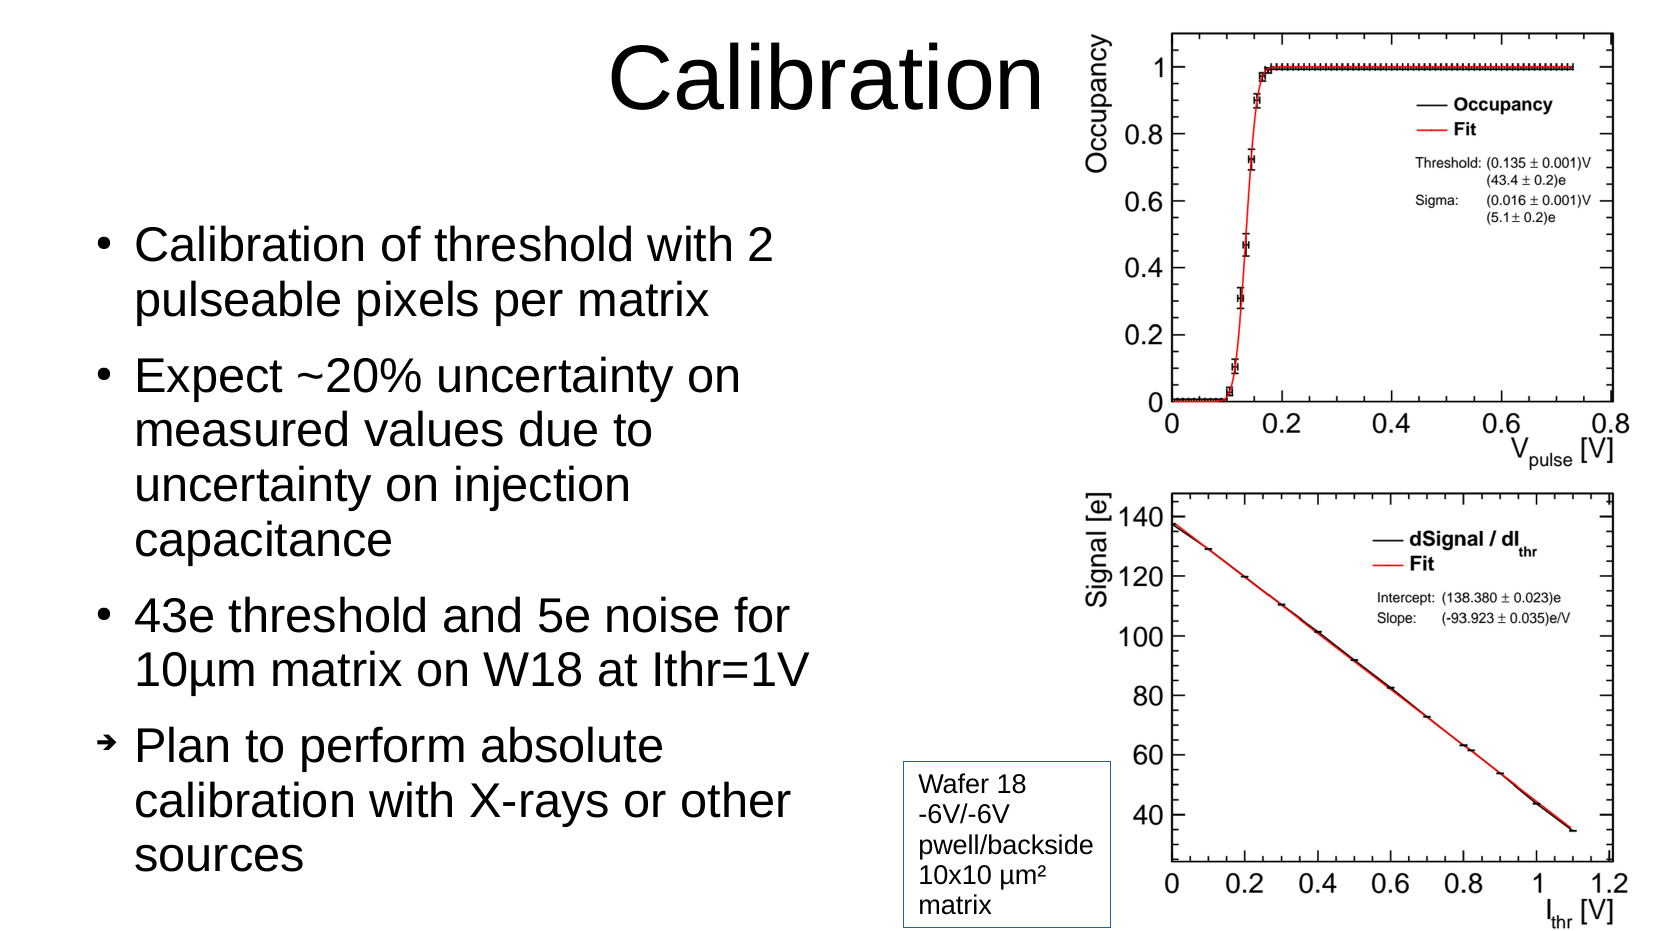

Calibration
# Calibration of threshold with 2 pulseable pixels per matrix
Expect ~20% uncertainty on measured values due to uncertainty on injection capacitance
43e threshold and 5e noise for 10µm matrix on W18 at Ithr=1V
Plan to perform absolute calibration with X-rays or other sources
Wafer 18
-6V/-6V pwell/backside
10x10 µm² matrix